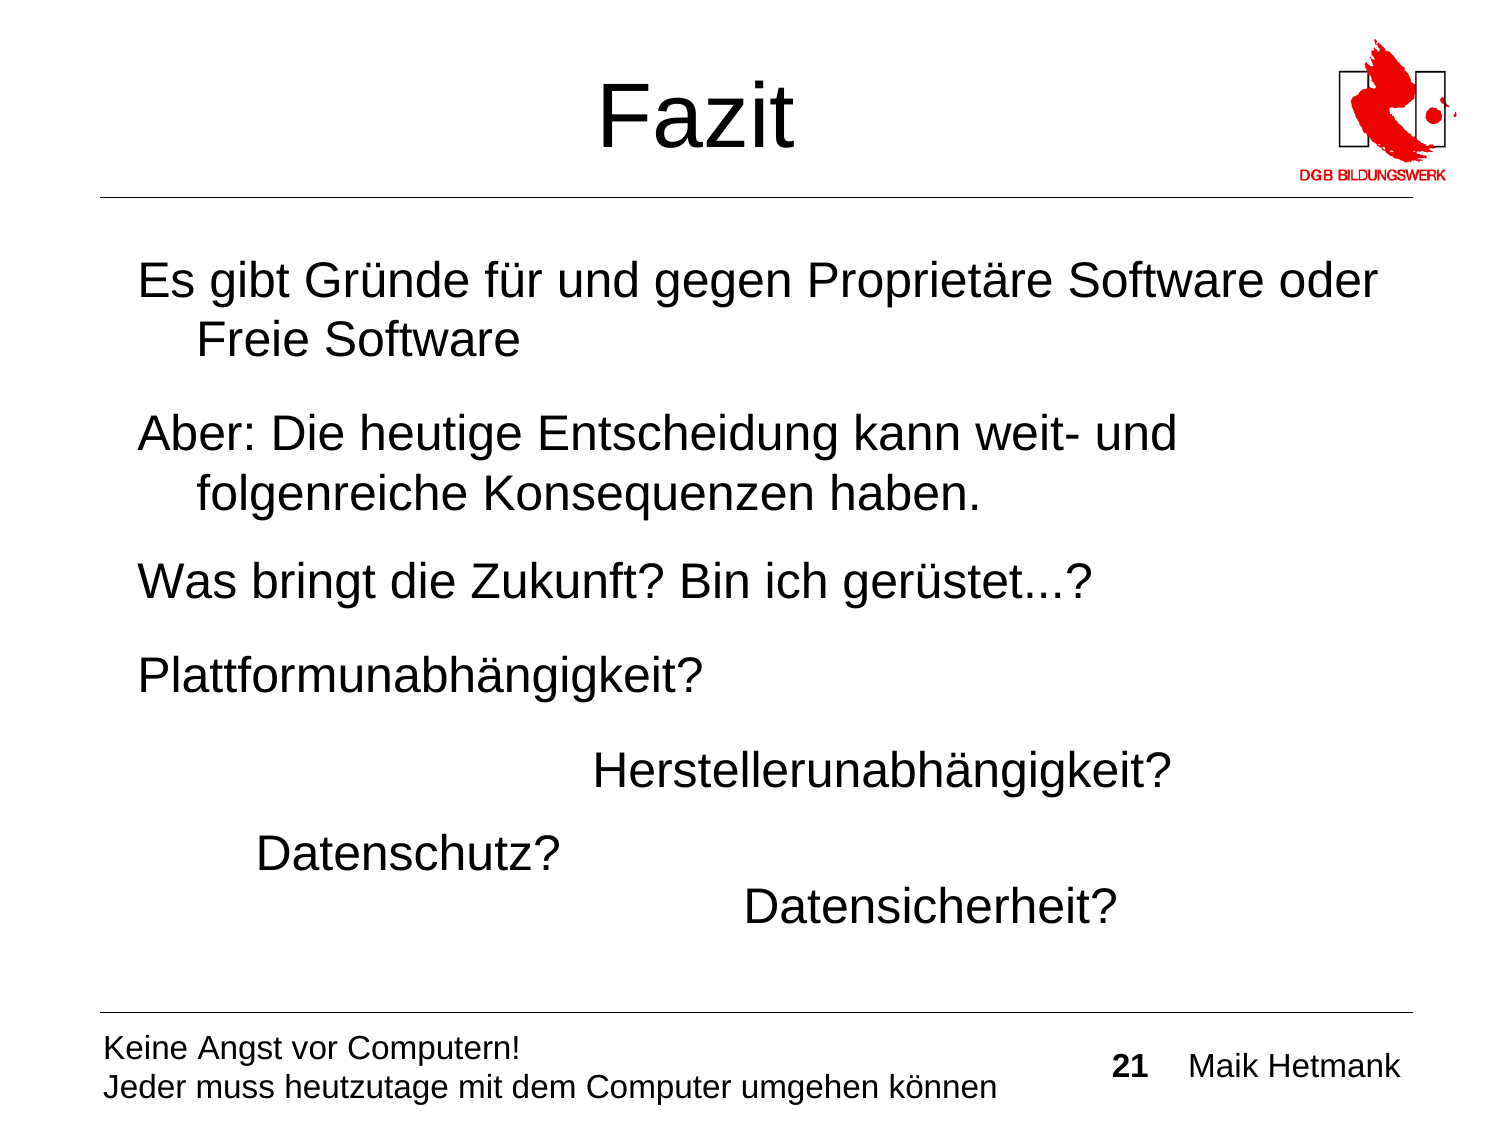

# Fazit
Es gibt Gründe für und gegen Proprietäre Software oder Freie Software
Aber: Die heutige Entscheidung kann weit- und folgenreiche Konsequenzen haben.
Was bringt die Zukunft? Bin ich gerüstet...?
Plattformunabhängigkeit?
Herstellerunabhängigkeit?
Datenschutz?
Datensicherheit?